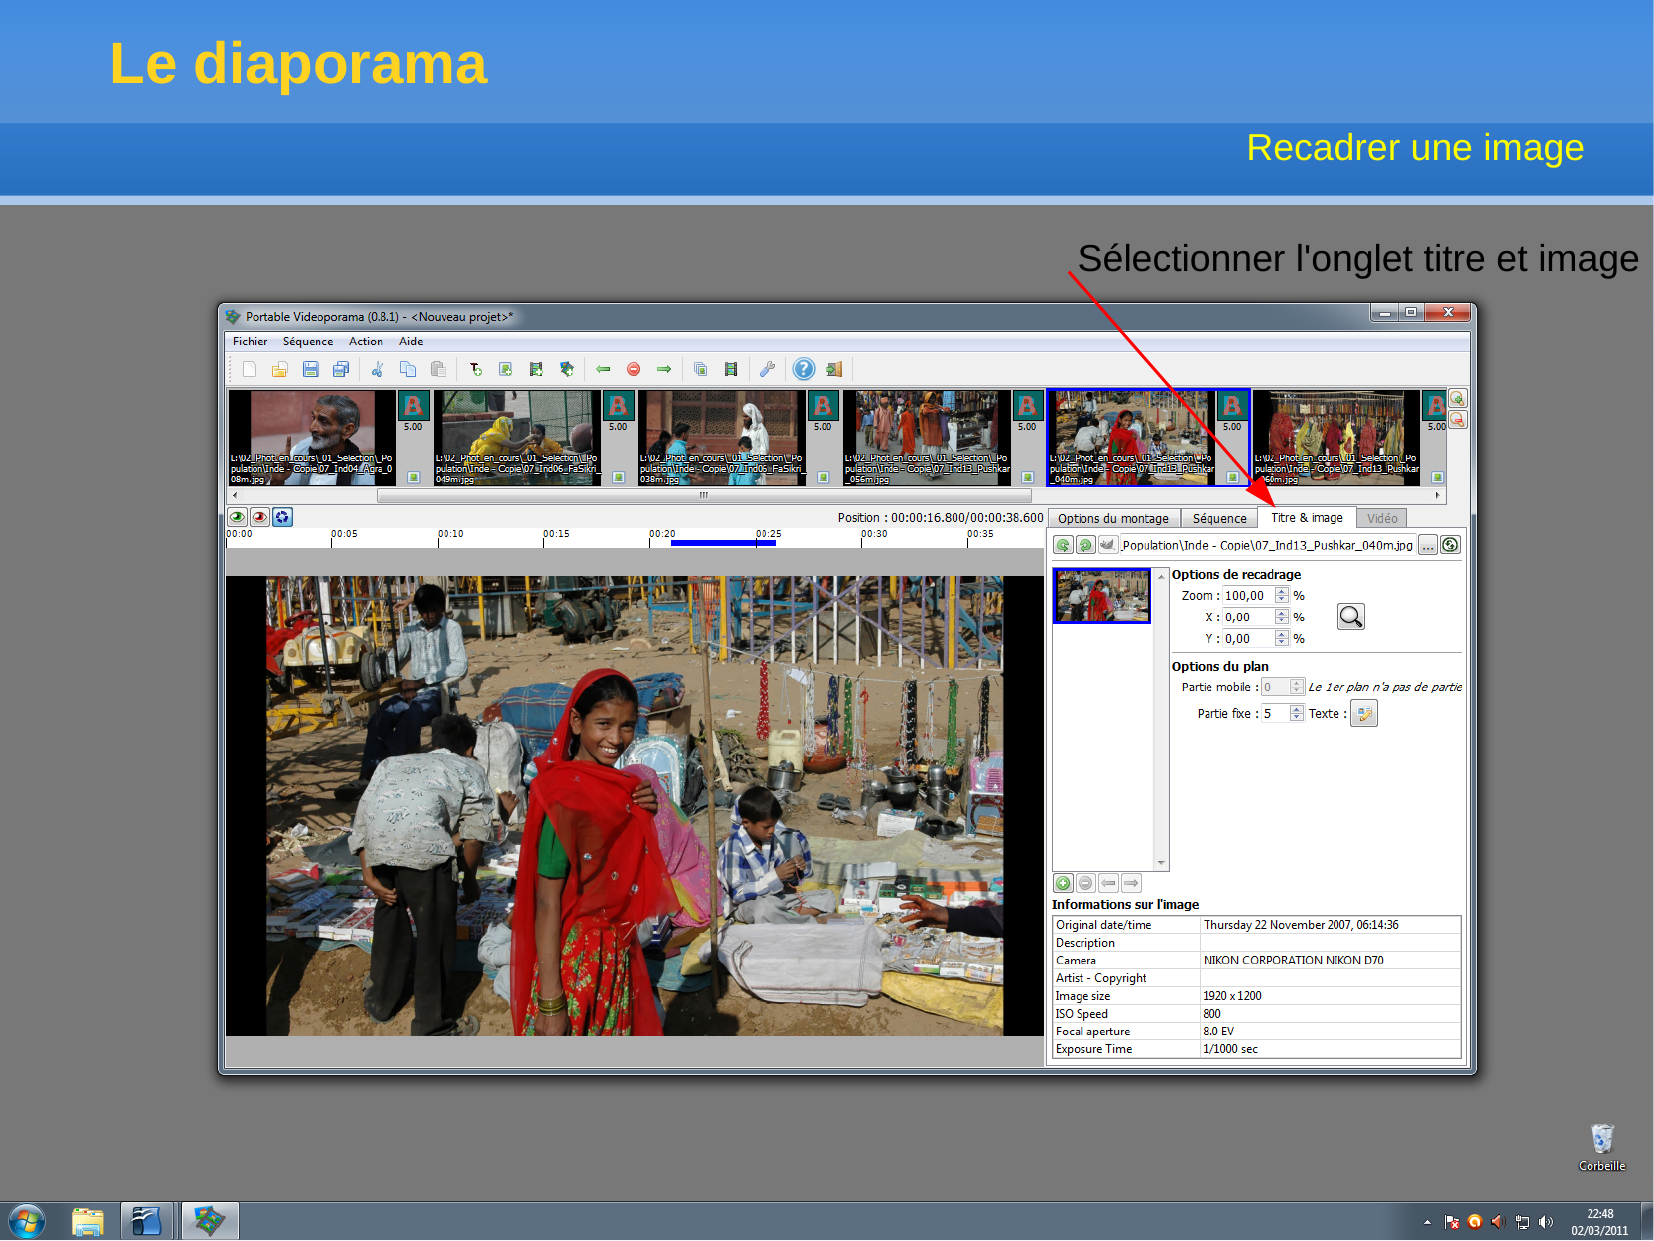

Le diaporama
 Recadrer une image
#
Sélectionner l'onglet titre et image